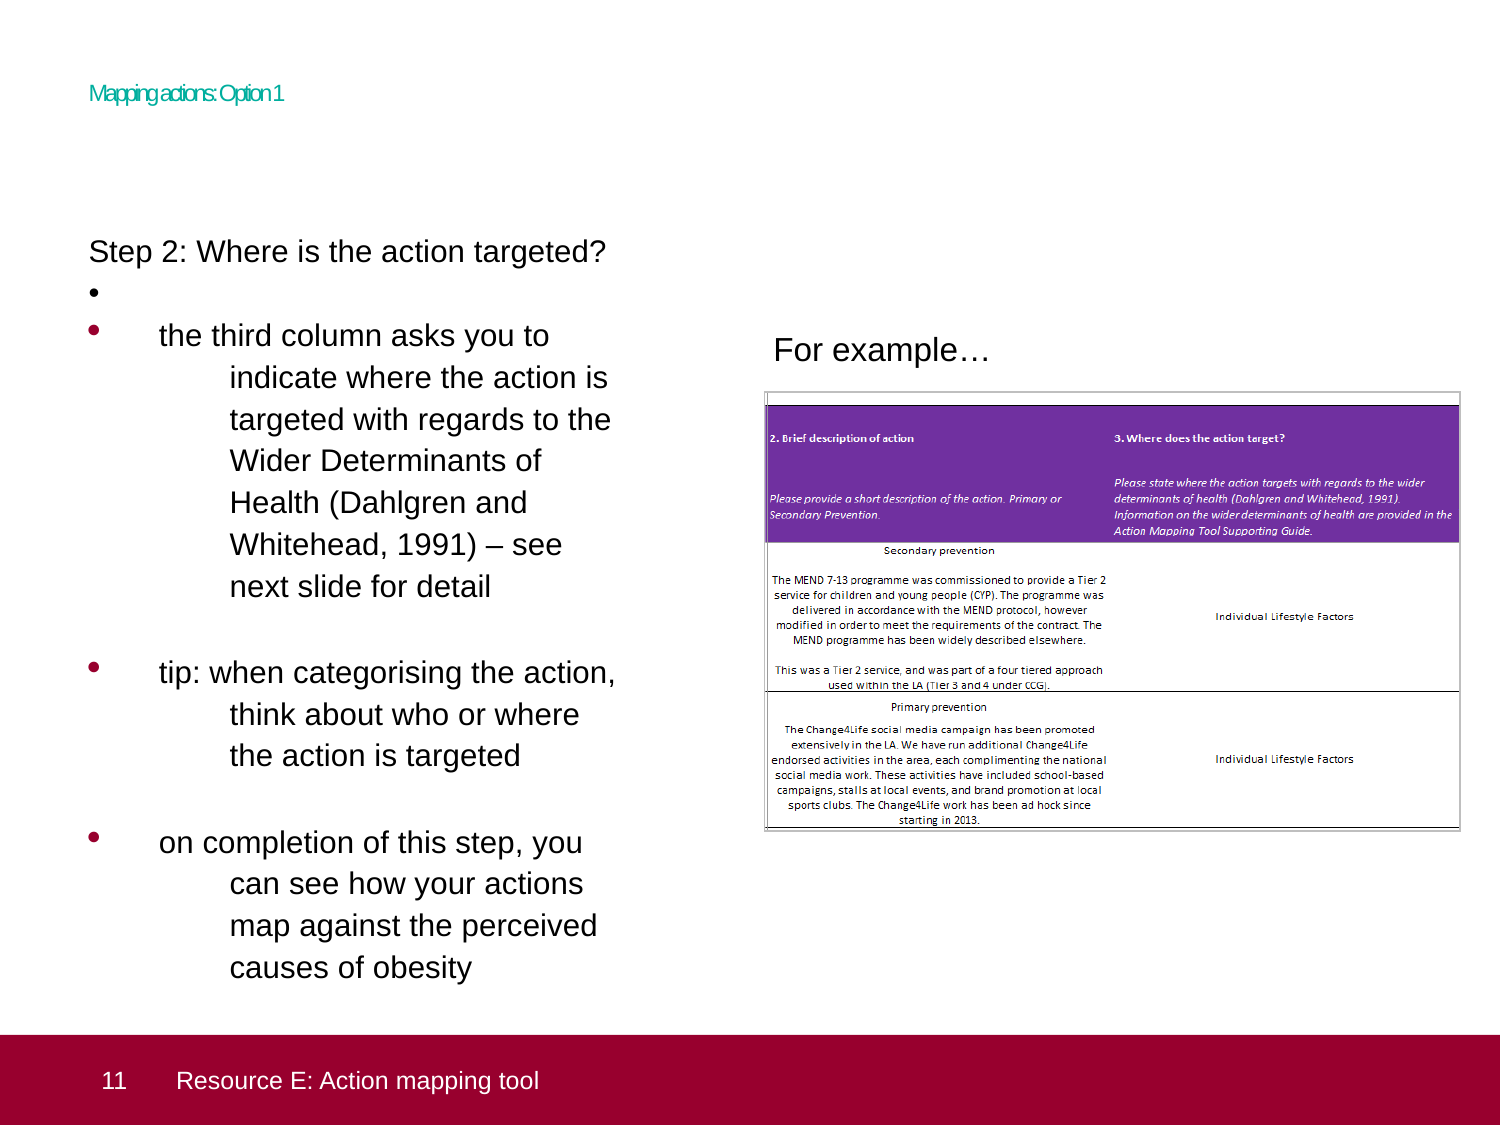

# Mapping actions: Option 1
Step 2: Where is the action targeted?
the third column asks you to indicate where the action is targeted with regards to the Wider Determinants of Health (Dahlgren and Whitehead, 1991) – see next slide for detail
tip: when categorising the action, think about who or where the action is targeted
on completion of this step, you can see how your actions map against the perceived causes of obesity
 For example…
 11
Resource E: Action mapping tool